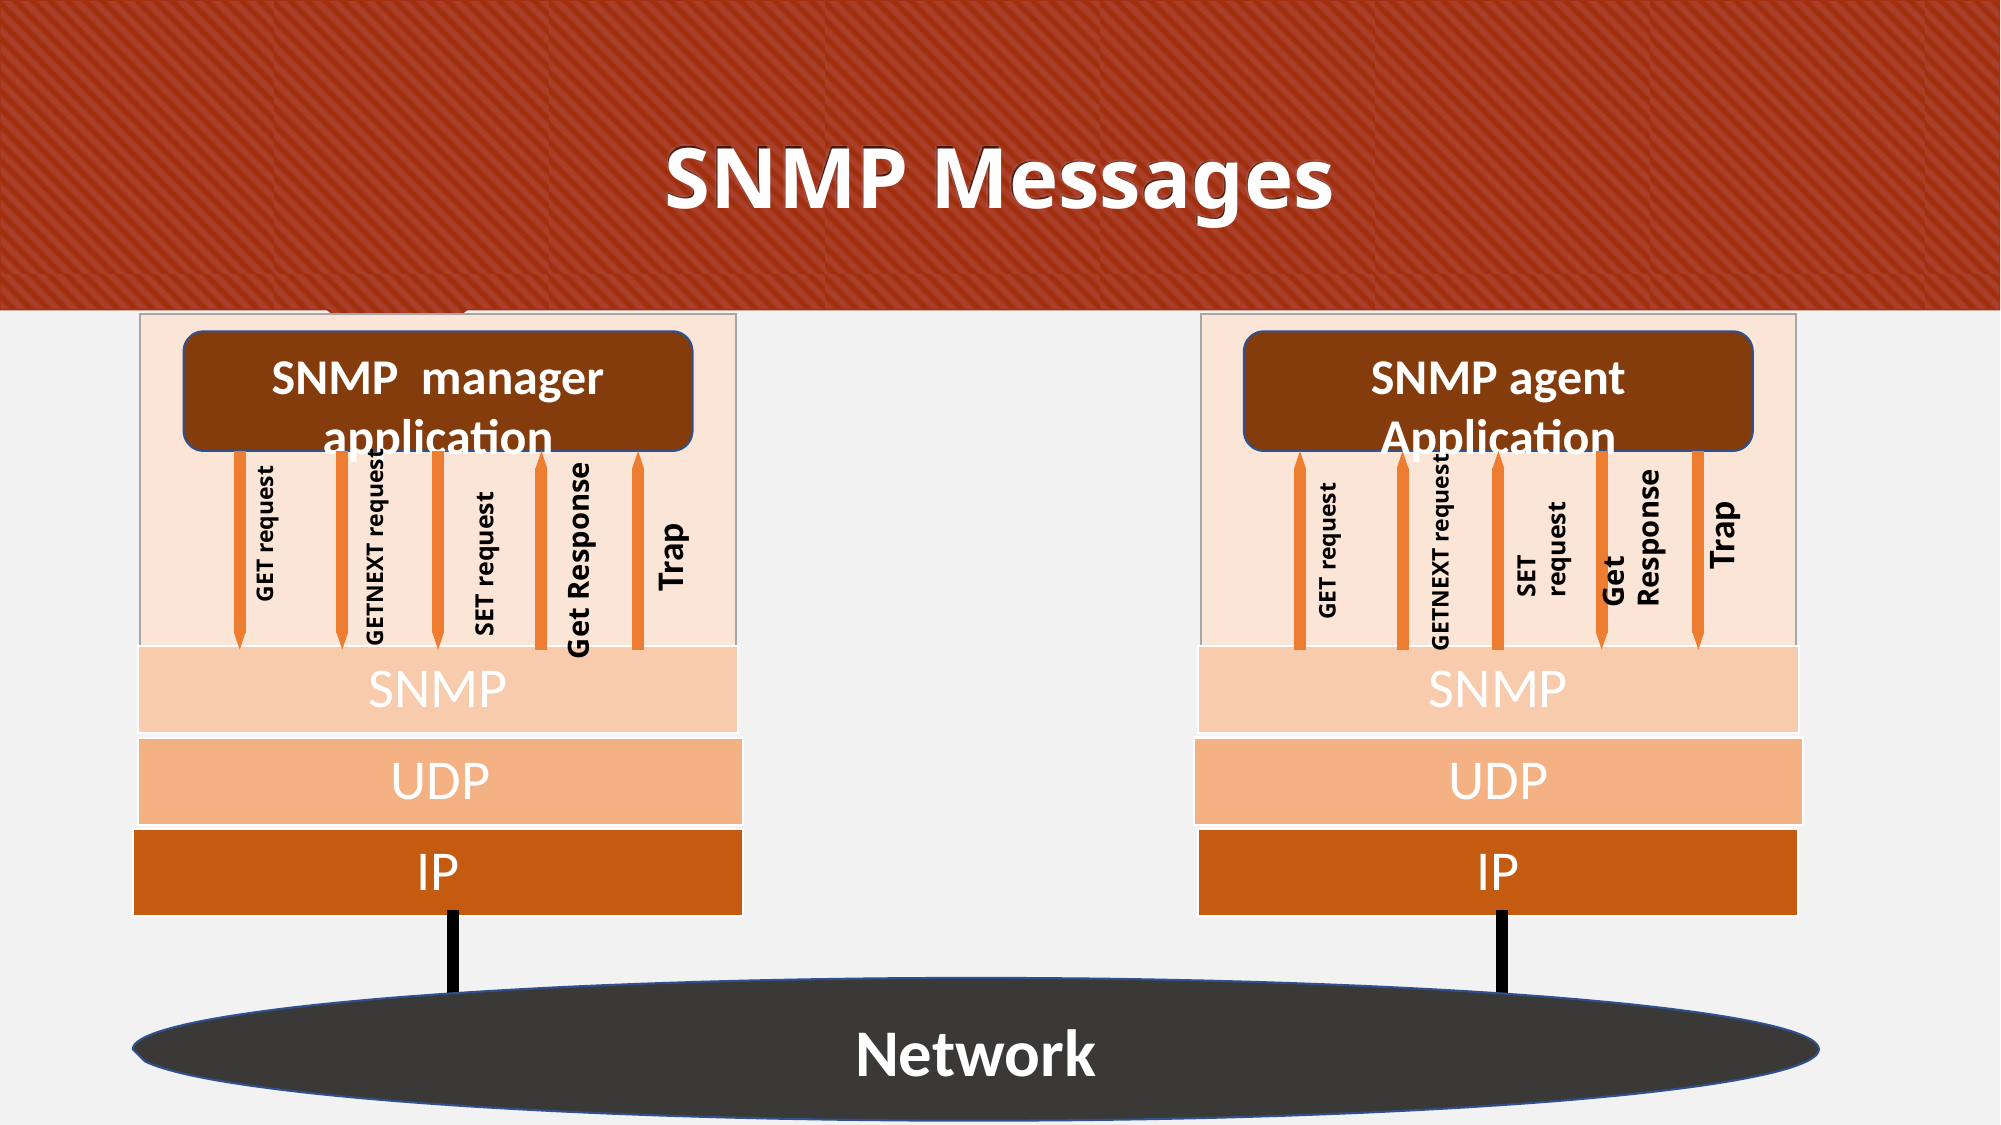

# SNMP Messages
SNMP
UDP
IP
SNMP manager application
SNMP
UDP
IP
SNMP agent Application
Get Response
SET request
Trap
SET request
GET request
Trap
GETNEXT request
Get Response
GETNEXT request
GET request
Network